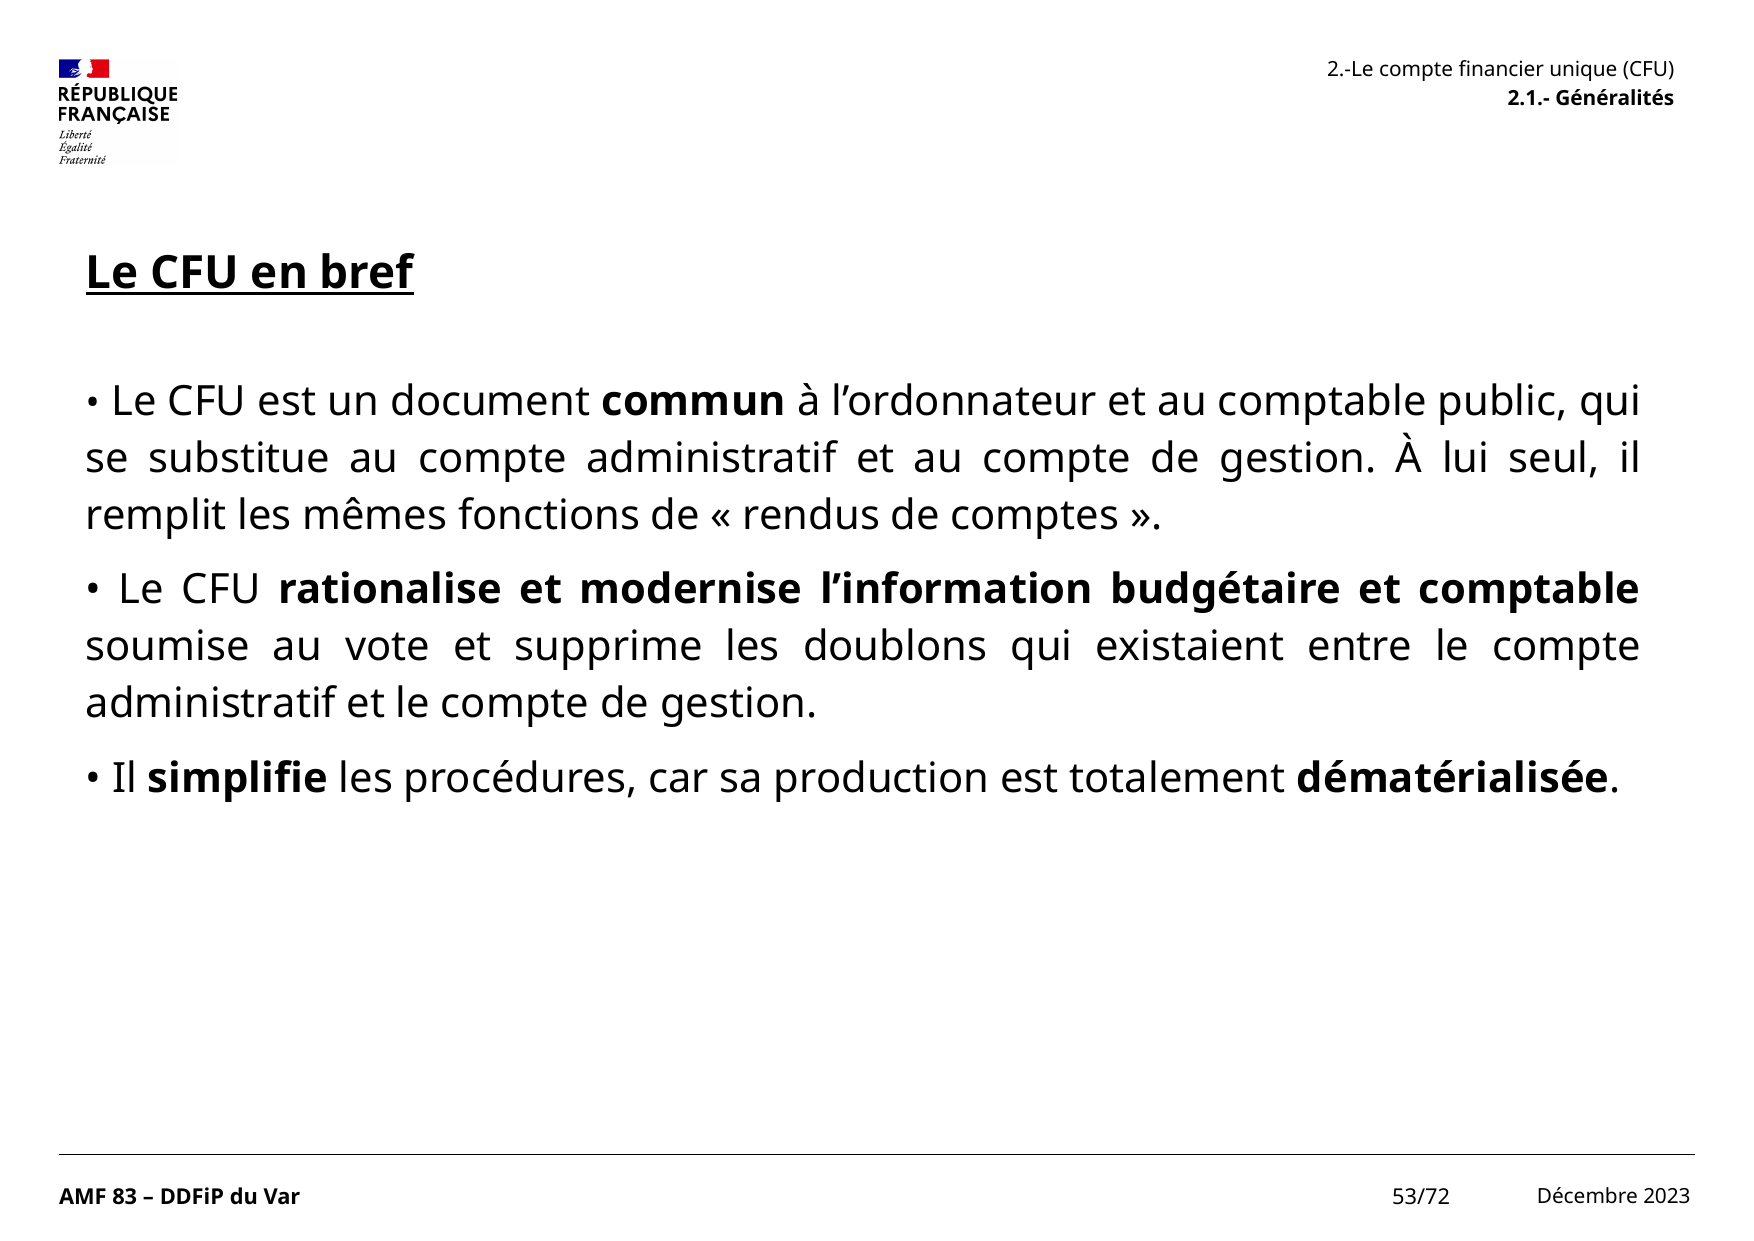

2.-Le compte financier unique (CFU)
2.1.- Généralités
# Le CFU en bref
• Le CFU est un document commun à l’ordonnateur et au comptable public, qui se substitue au compte administratif et au compte de gestion. À lui seul, il remplit les mêmes fonctions de « rendus de comptes ».
• Le CFU rationalise et modernise l’information budgétaire et comptable soumise au vote et supprime les doublons qui existaient entre le compte administratif et le compte de gestion.
• Il simplifie les procédures, car sa production est totalement dématérialisée.